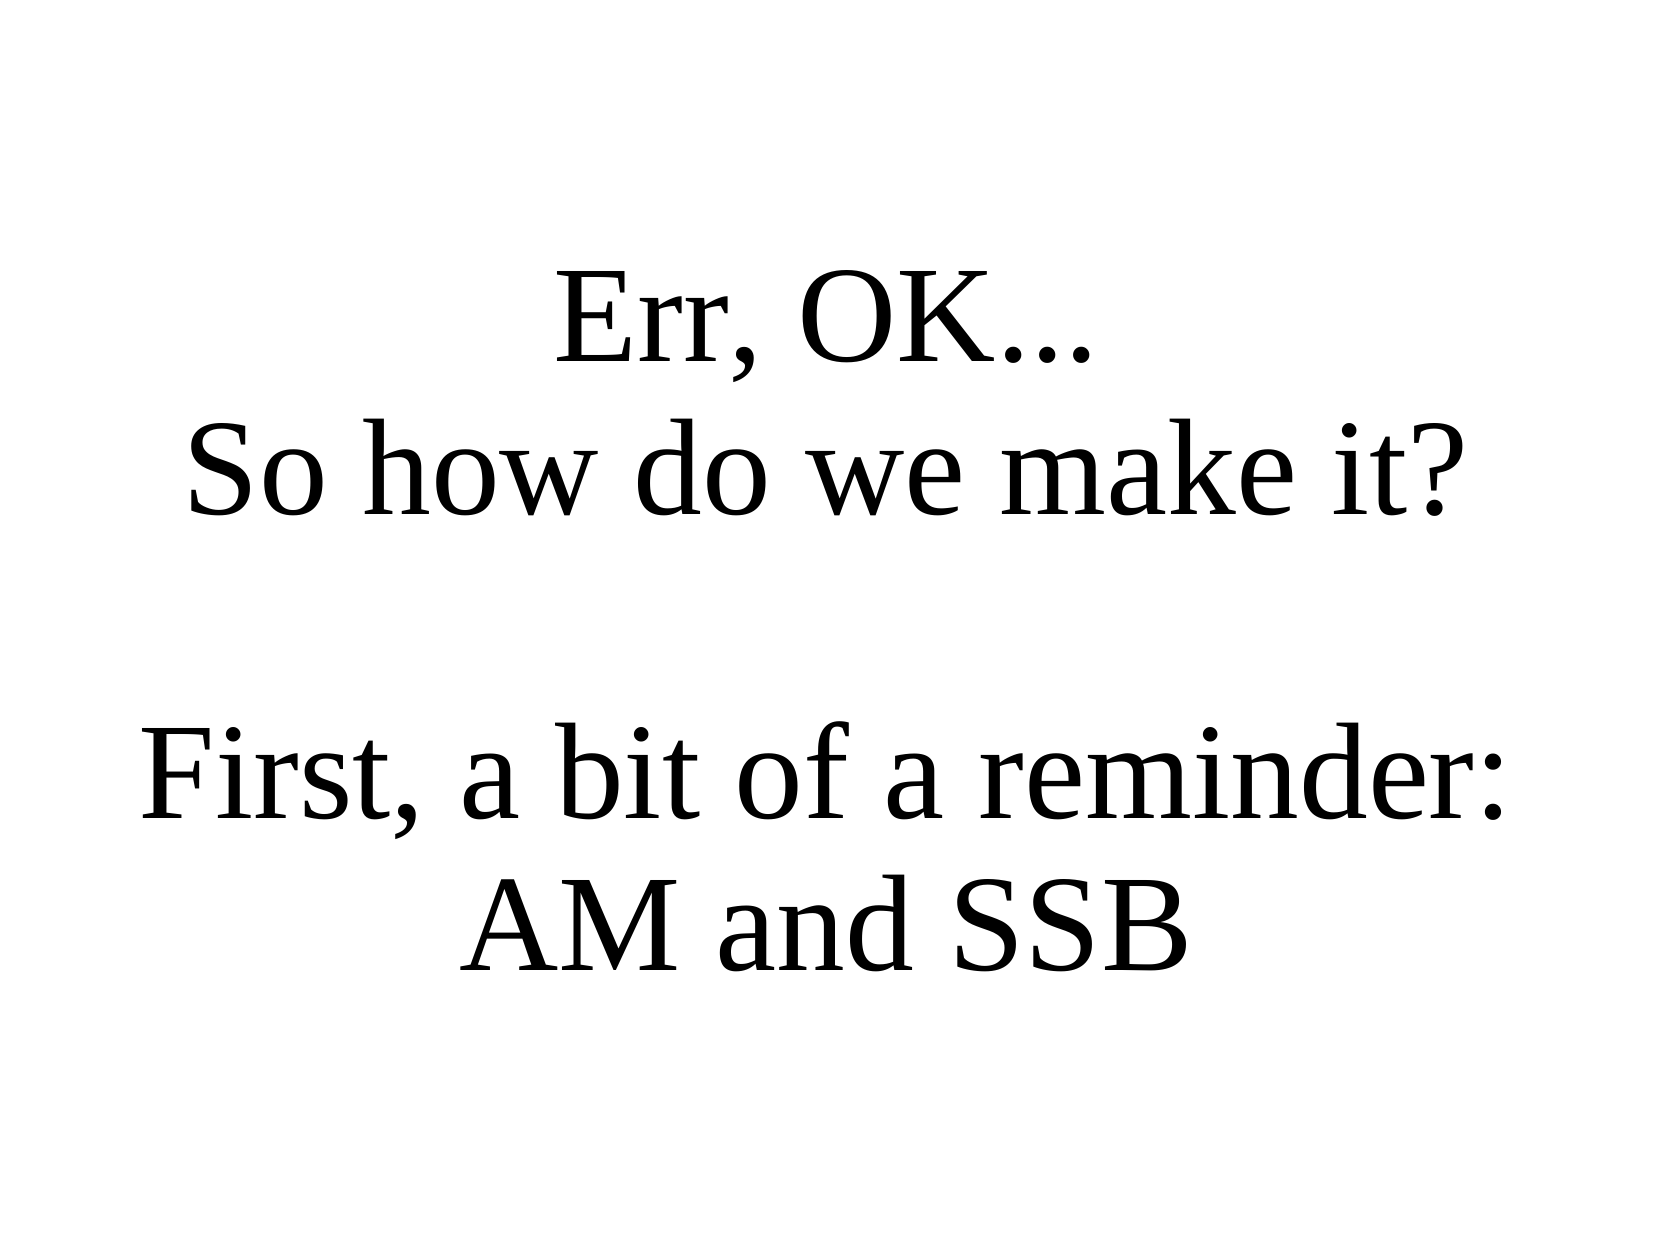

# Err, OK...
So how do we make it?
First, a bit of a reminder:
AM and SSB